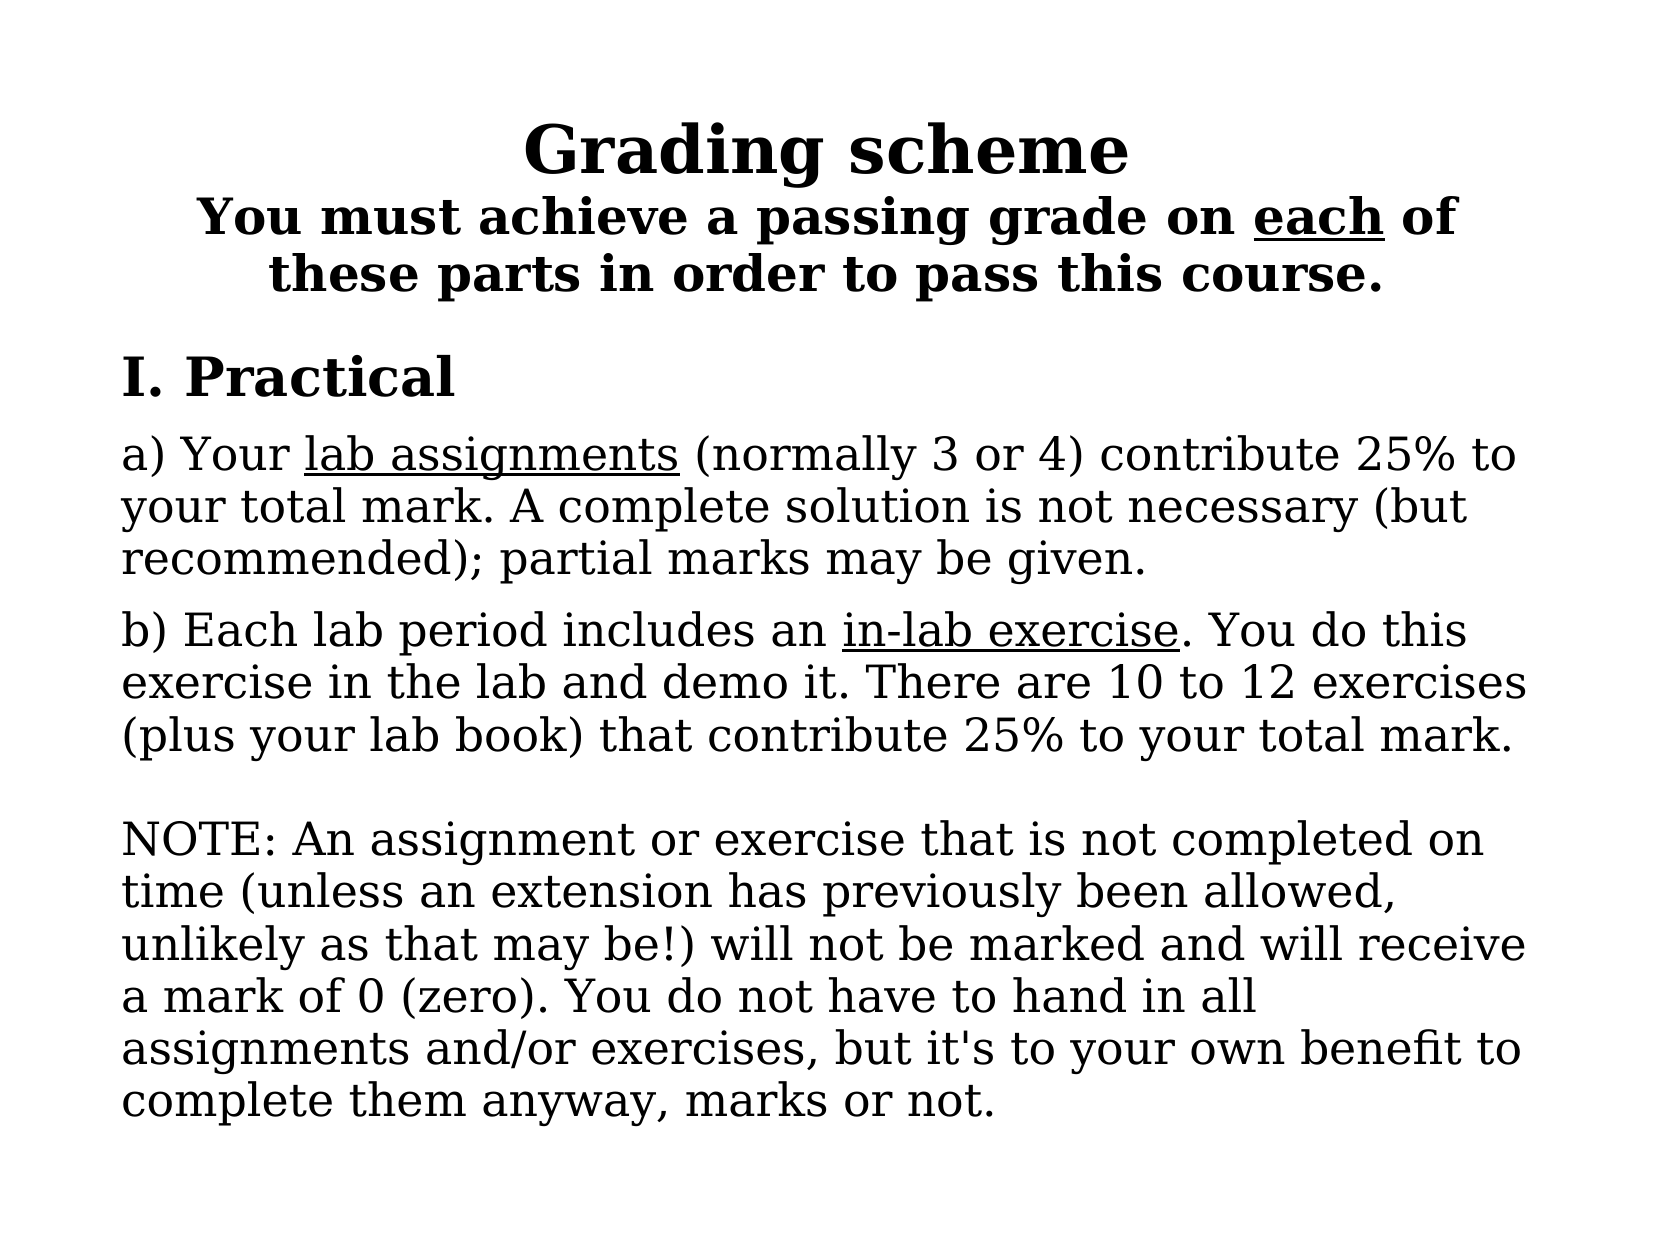

# Grading scheme You must achieve a passing grade on each of these parts in order to pass this course.
 Practical
a) Your lab assignments (normally 3 or 4) contribute 25% to your total mark. A complete solution is not necessary (but recommended); partial marks may be given.
b) Each lab period includes an in-lab exercise. You do this exercise in the lab and demo it. There are 10 to 12 exercises (plus your lab book) that contribute 25% to your total mark.
NOTE: An assignment or exercise that is not completed on time (unless an extension has previously been allowed, unlikely as that may be!) will not be marked and will receive a mark of 0 (zero). You do not have to hand in all assignments and/or exercises, but it's to your own benefit to complete them anyway, marks or not.